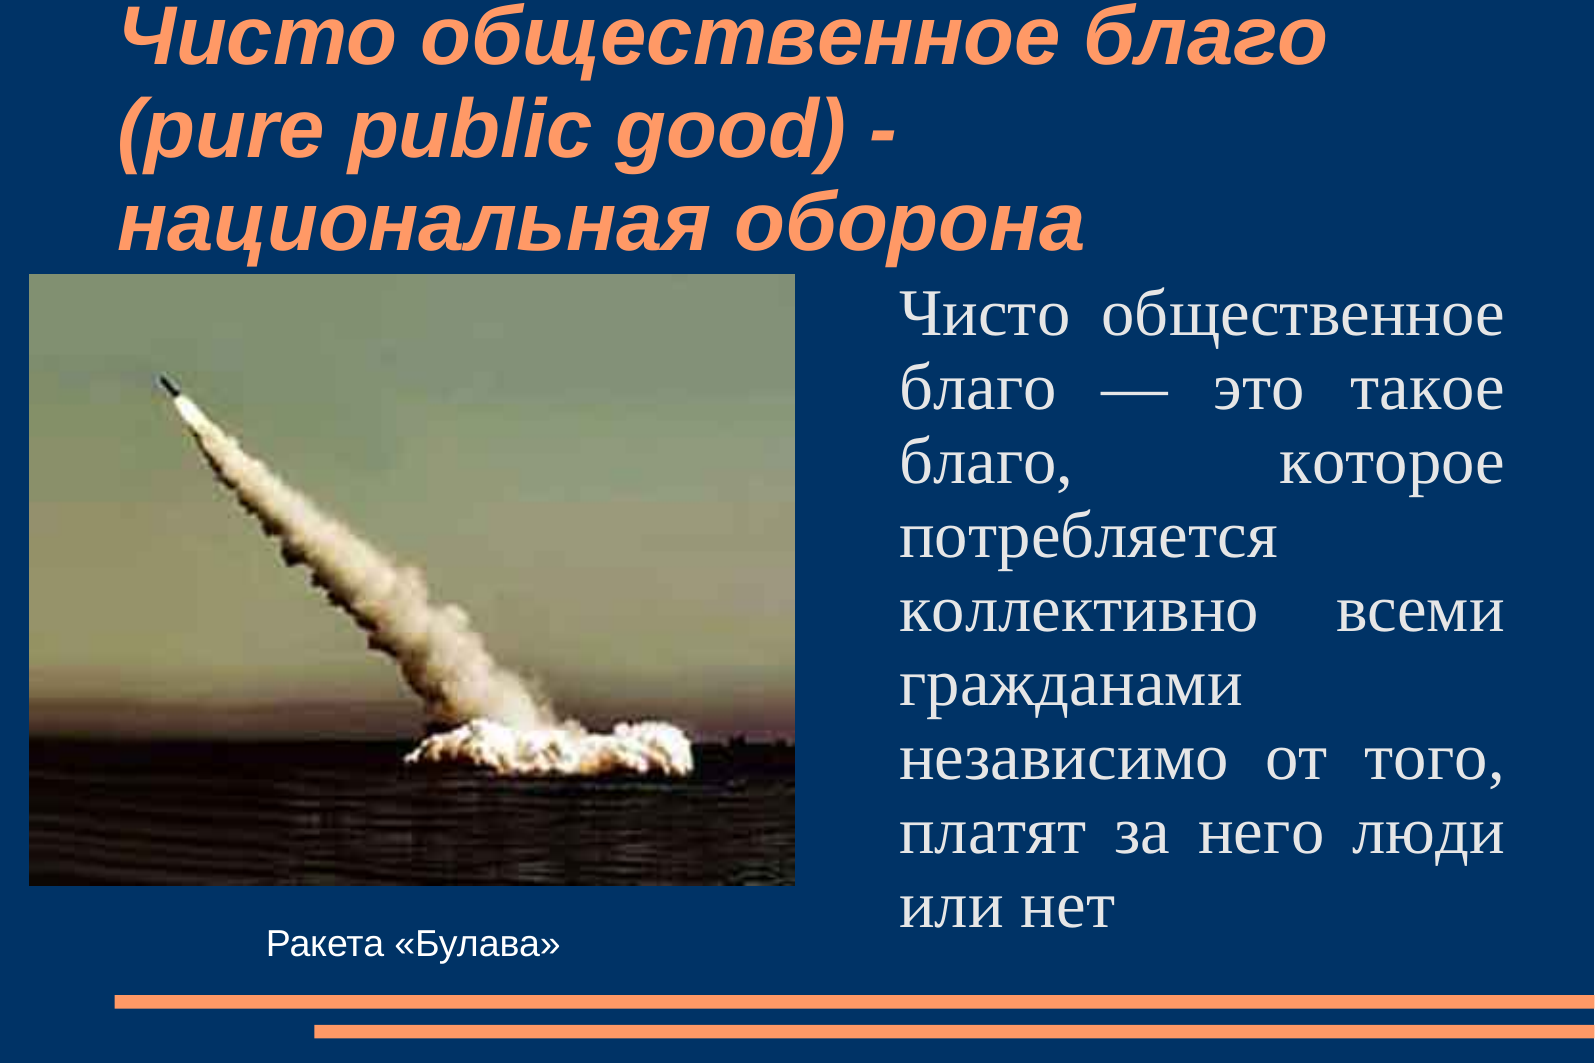

# Чисто общественное благо (pure public good) - национальная оборона
Чисто общественное благо — это такое благо, которое потребляется коллективно всеми гражданами независимо от того, платят за него люди или нет
Ракета «Булава»